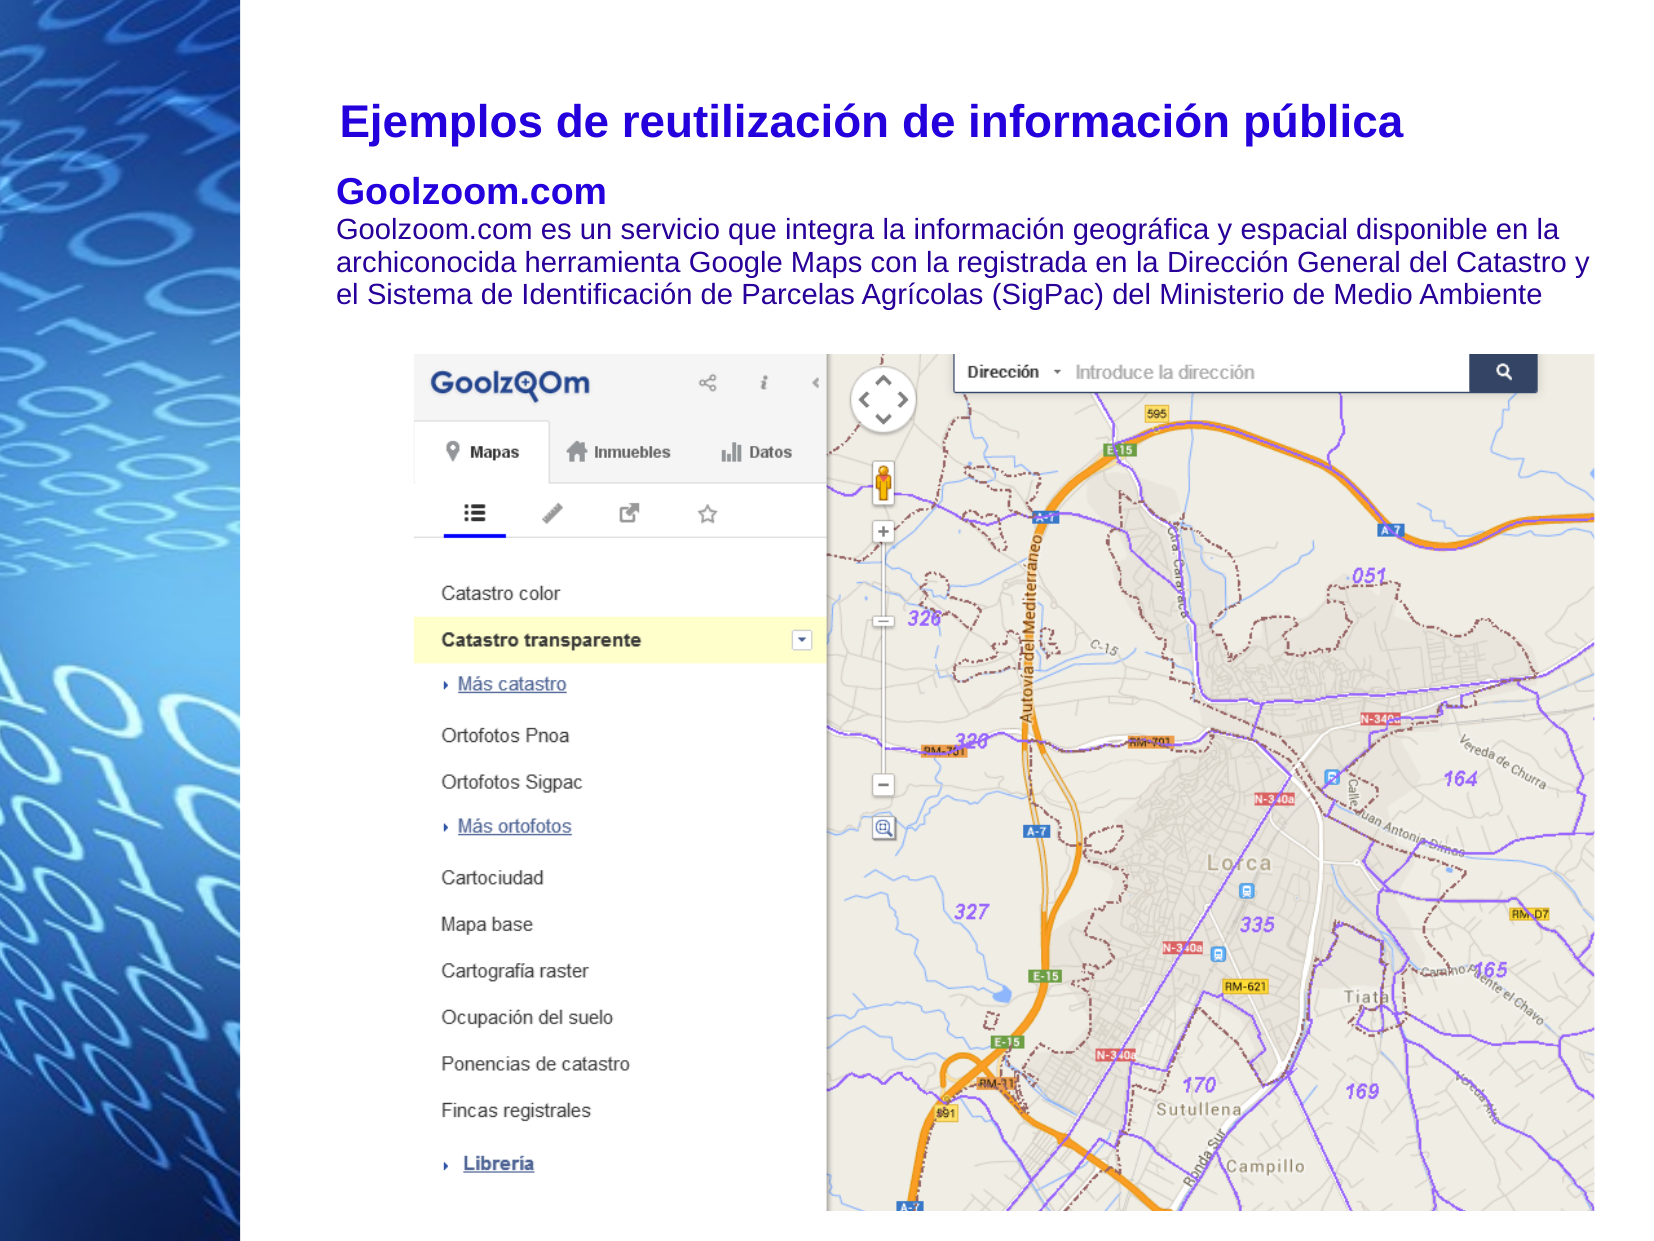

Ejemplos de reutilización de información pública
Goolzoom.com
Goolzoom.com es un servicio que integra la información geográfica y espacial disponible en la archiconocida herramienta Google Maps con la registrada en la Dirección General del Catastro y el Sistema de Identificación de Parcelas Agrícolas (SigPac) del Ministerio de Medio Ambiente